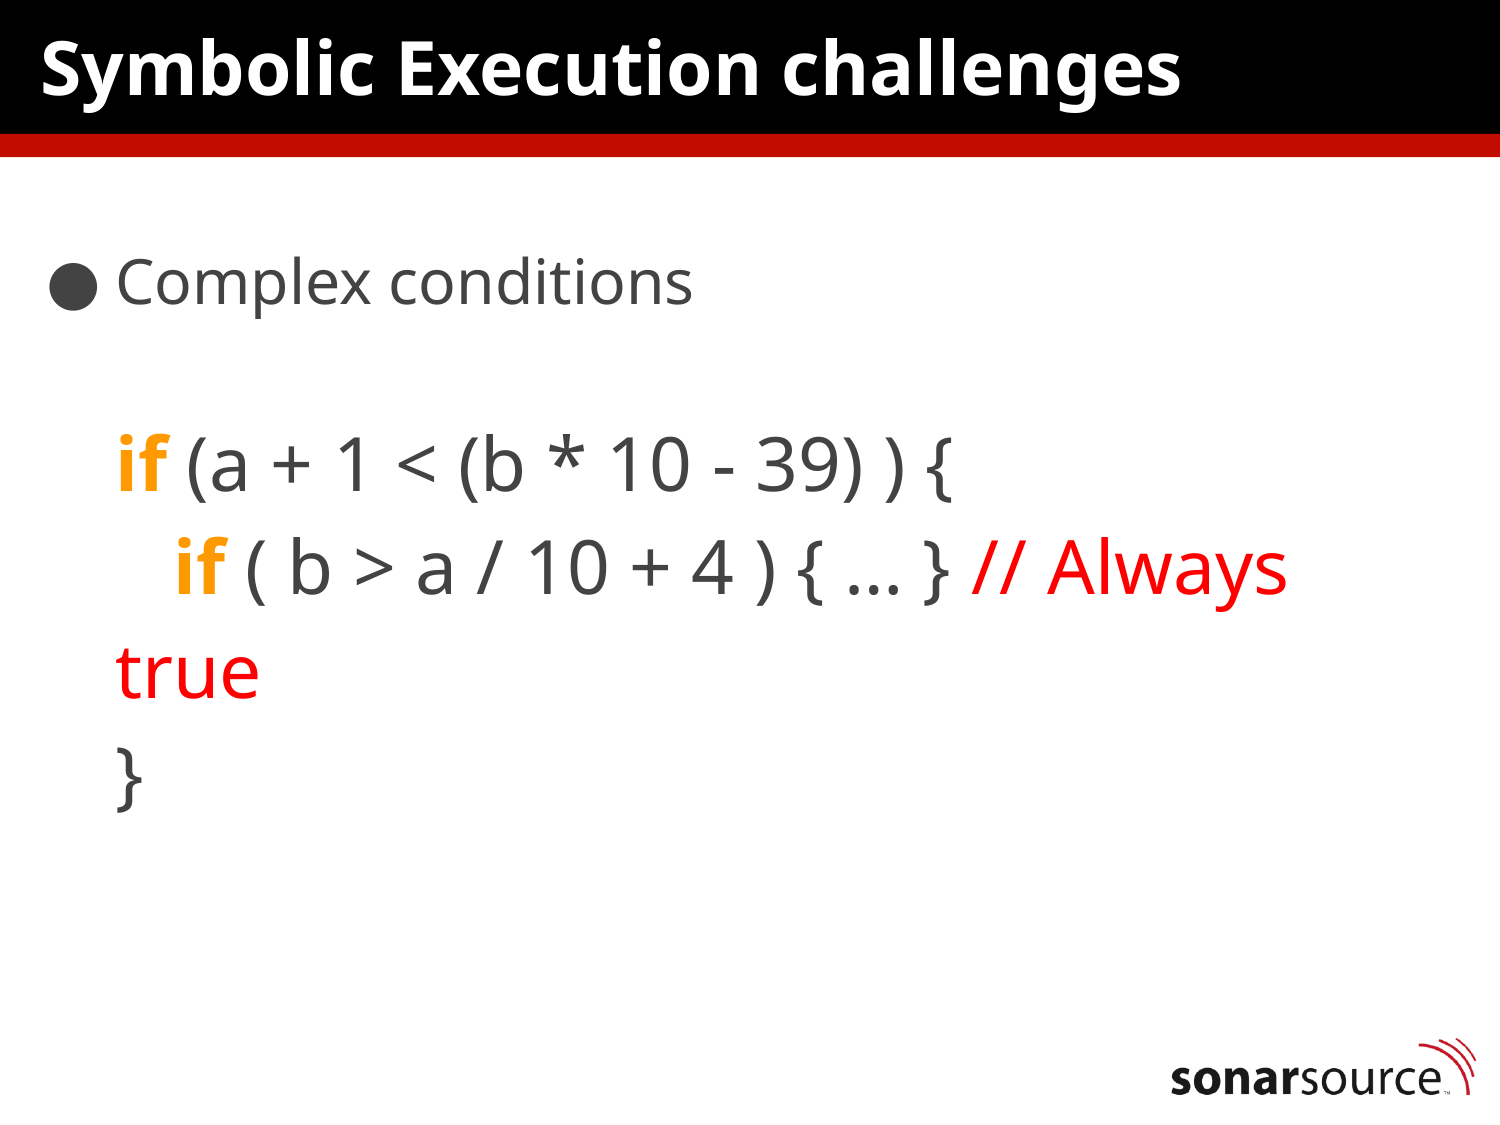

# Symbolic Execution challenges
Complex conditions
if (a + 1 < (b * 10 - 39) ) {
 if ( b > a / 10 + 4 ) { … } // Always true
}